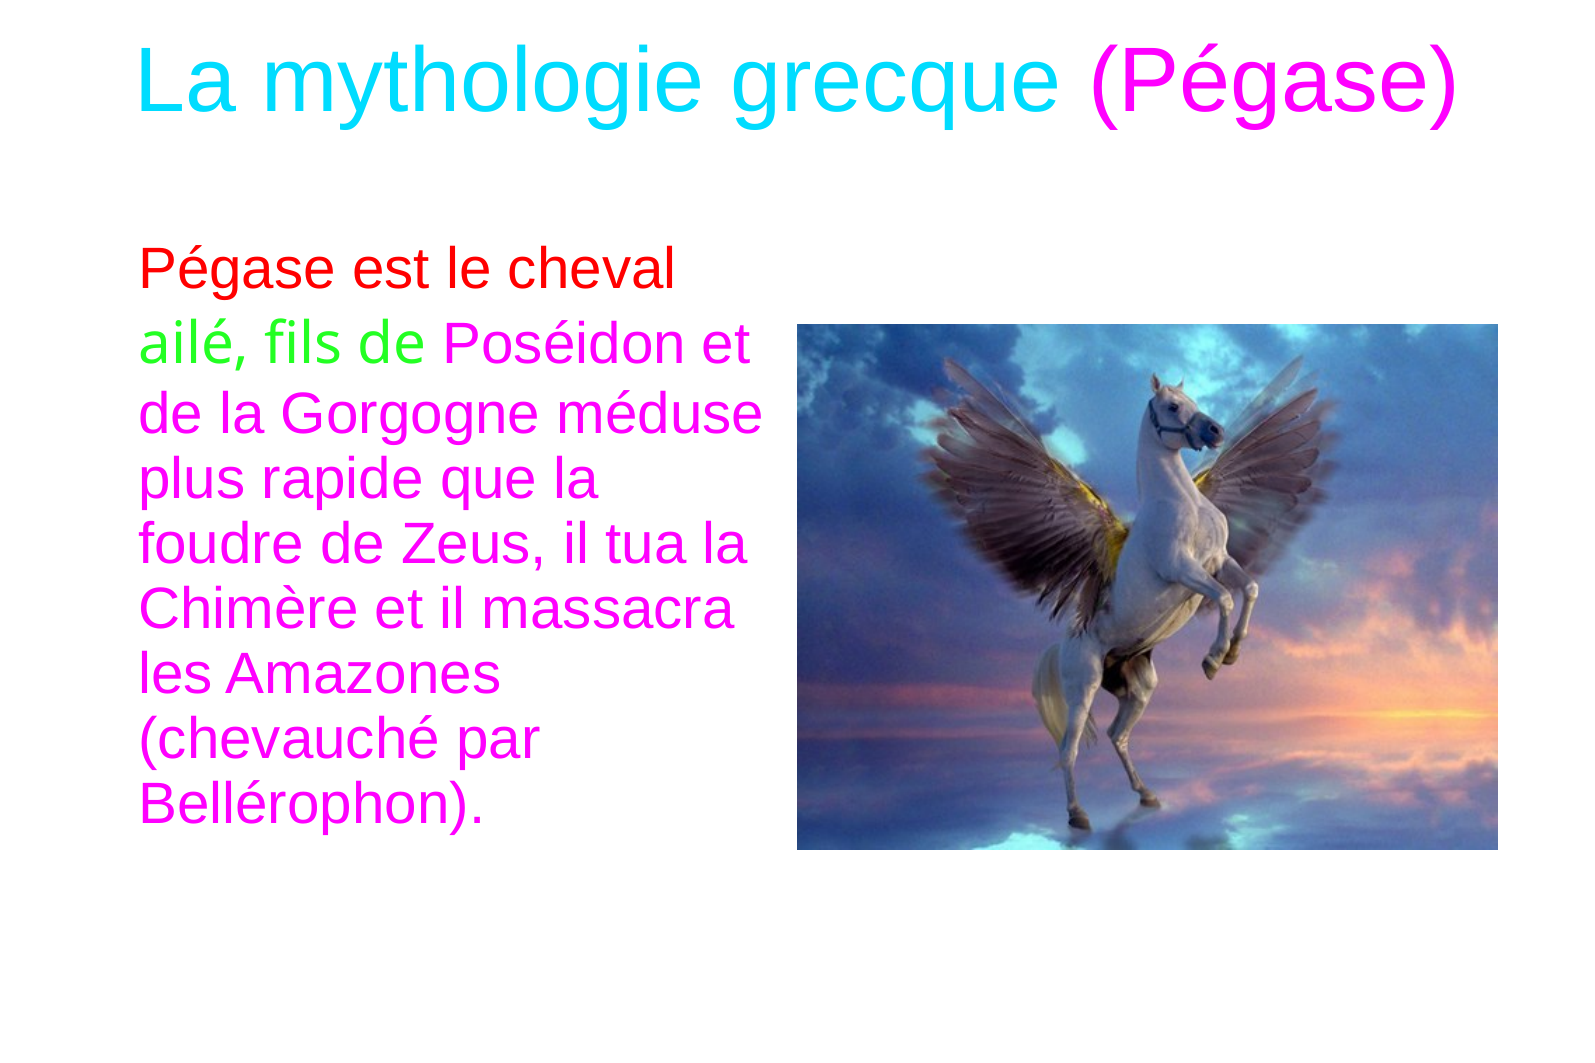

# La mythologie grecque (Pégase)
Pégase est le cheval ailé, fils de Poséidon et de la Gorgogne méduse plus rapide que la foudre de Zeus, il tua la Chimère et il massacra les Amazones (chevauché par Bellérophon).